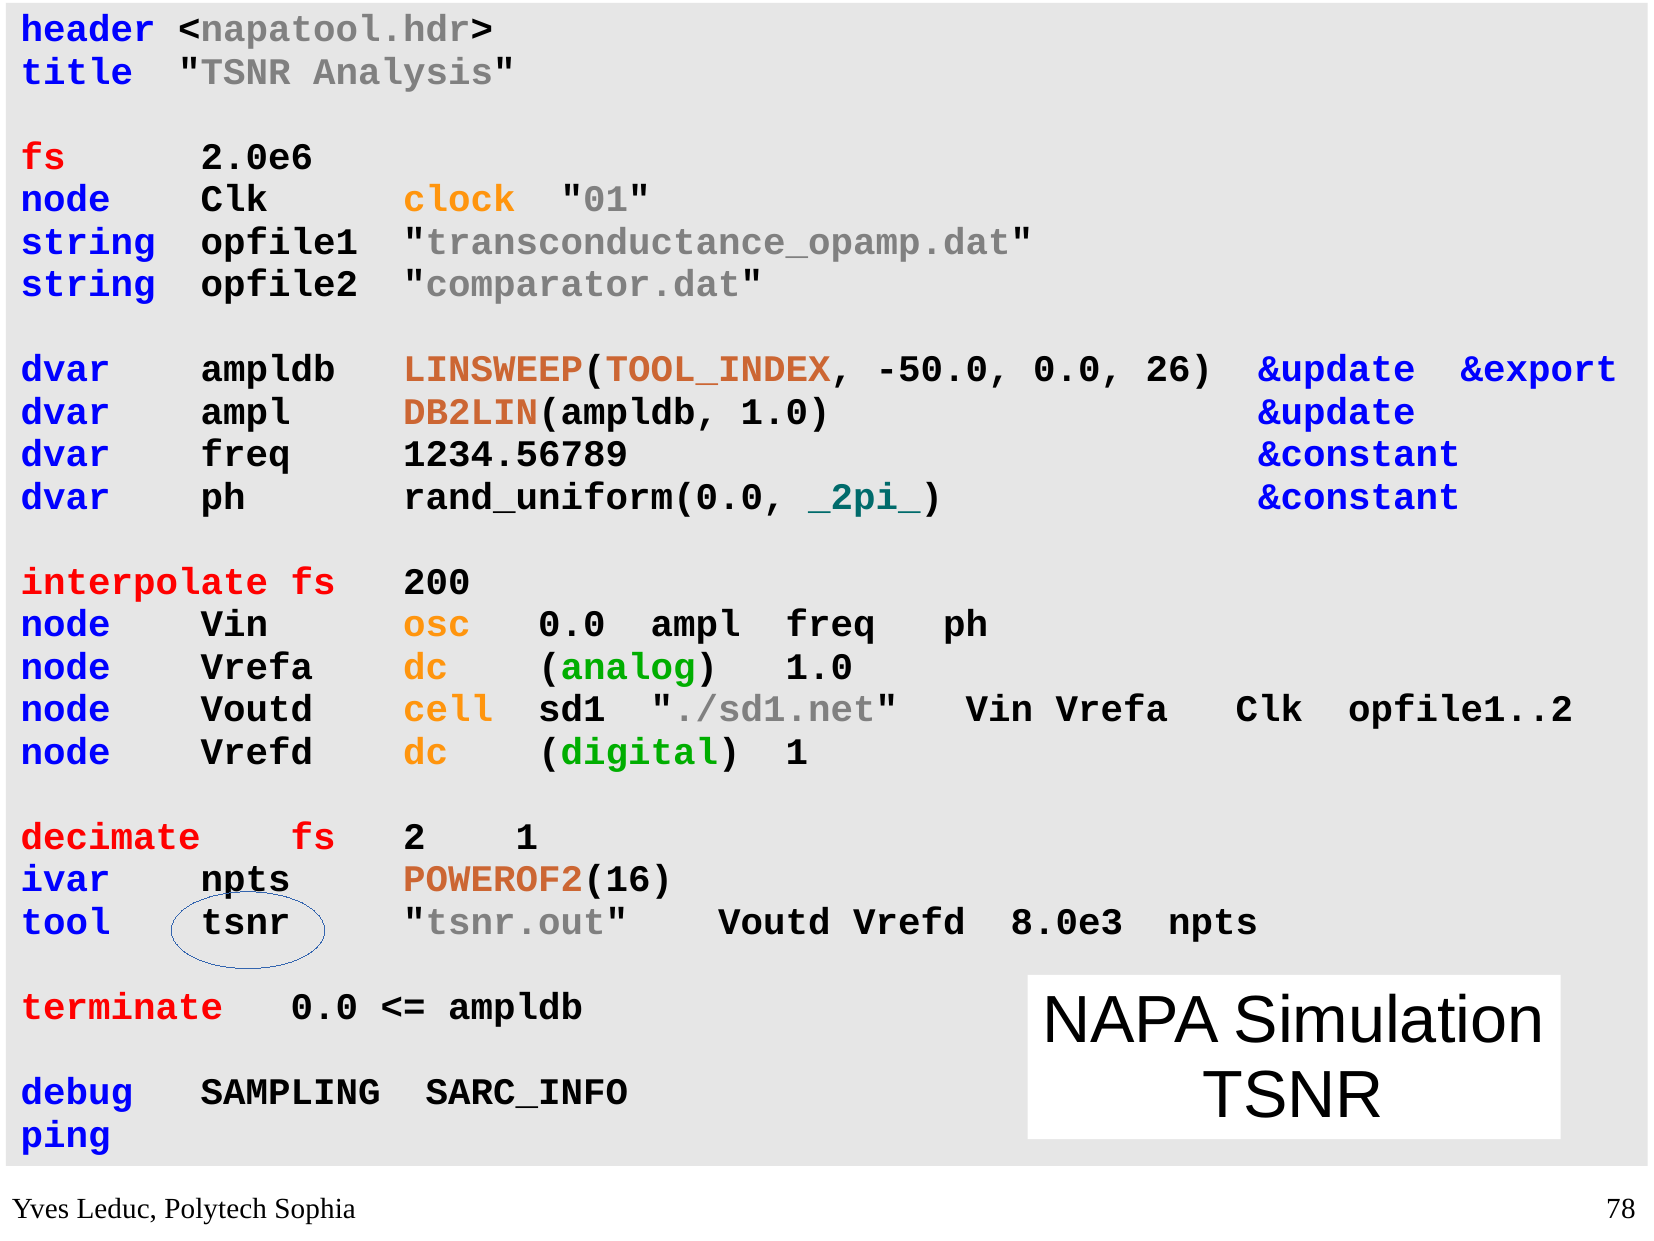

header <napatool.hdr>
title "TSNR Analysis"
fs 2.0e6
node Clk clock "01"
string opfile1 "transconductance_opamp.dat"
string opfile2 "comparator.dat"
dvar ampldb LINSWEEP(TOOL_INDEX, -50.0, 0.0, 26) &update &export
dvar ampl DB2LIN(ampldb, 1.0) &update
dvar freq 1234.56789 &constant
dvar ph rand_uniform(0.0, _2pi_) &constant
interpolate fs 200
node Vin osc 0.0 ampl freq ph
node Vrefa dc (analog) 1.0
node Voutd cell sd1 "./sd1.net" Vin Vrefa Clk opfile1..2
node Vrefd dc (digital) 1
decimate fs 2 1
ivar npts POWEROF2(16)
tool tsnr "tsnr.out" Voutd Vrefd 8.0e3 npts
terminate 0.0 <= ampldb
debug SAMPLING SARC_INFO
ping
NAPA Simulation
TSNR
Yves Leduc, Polytech Sophia
78